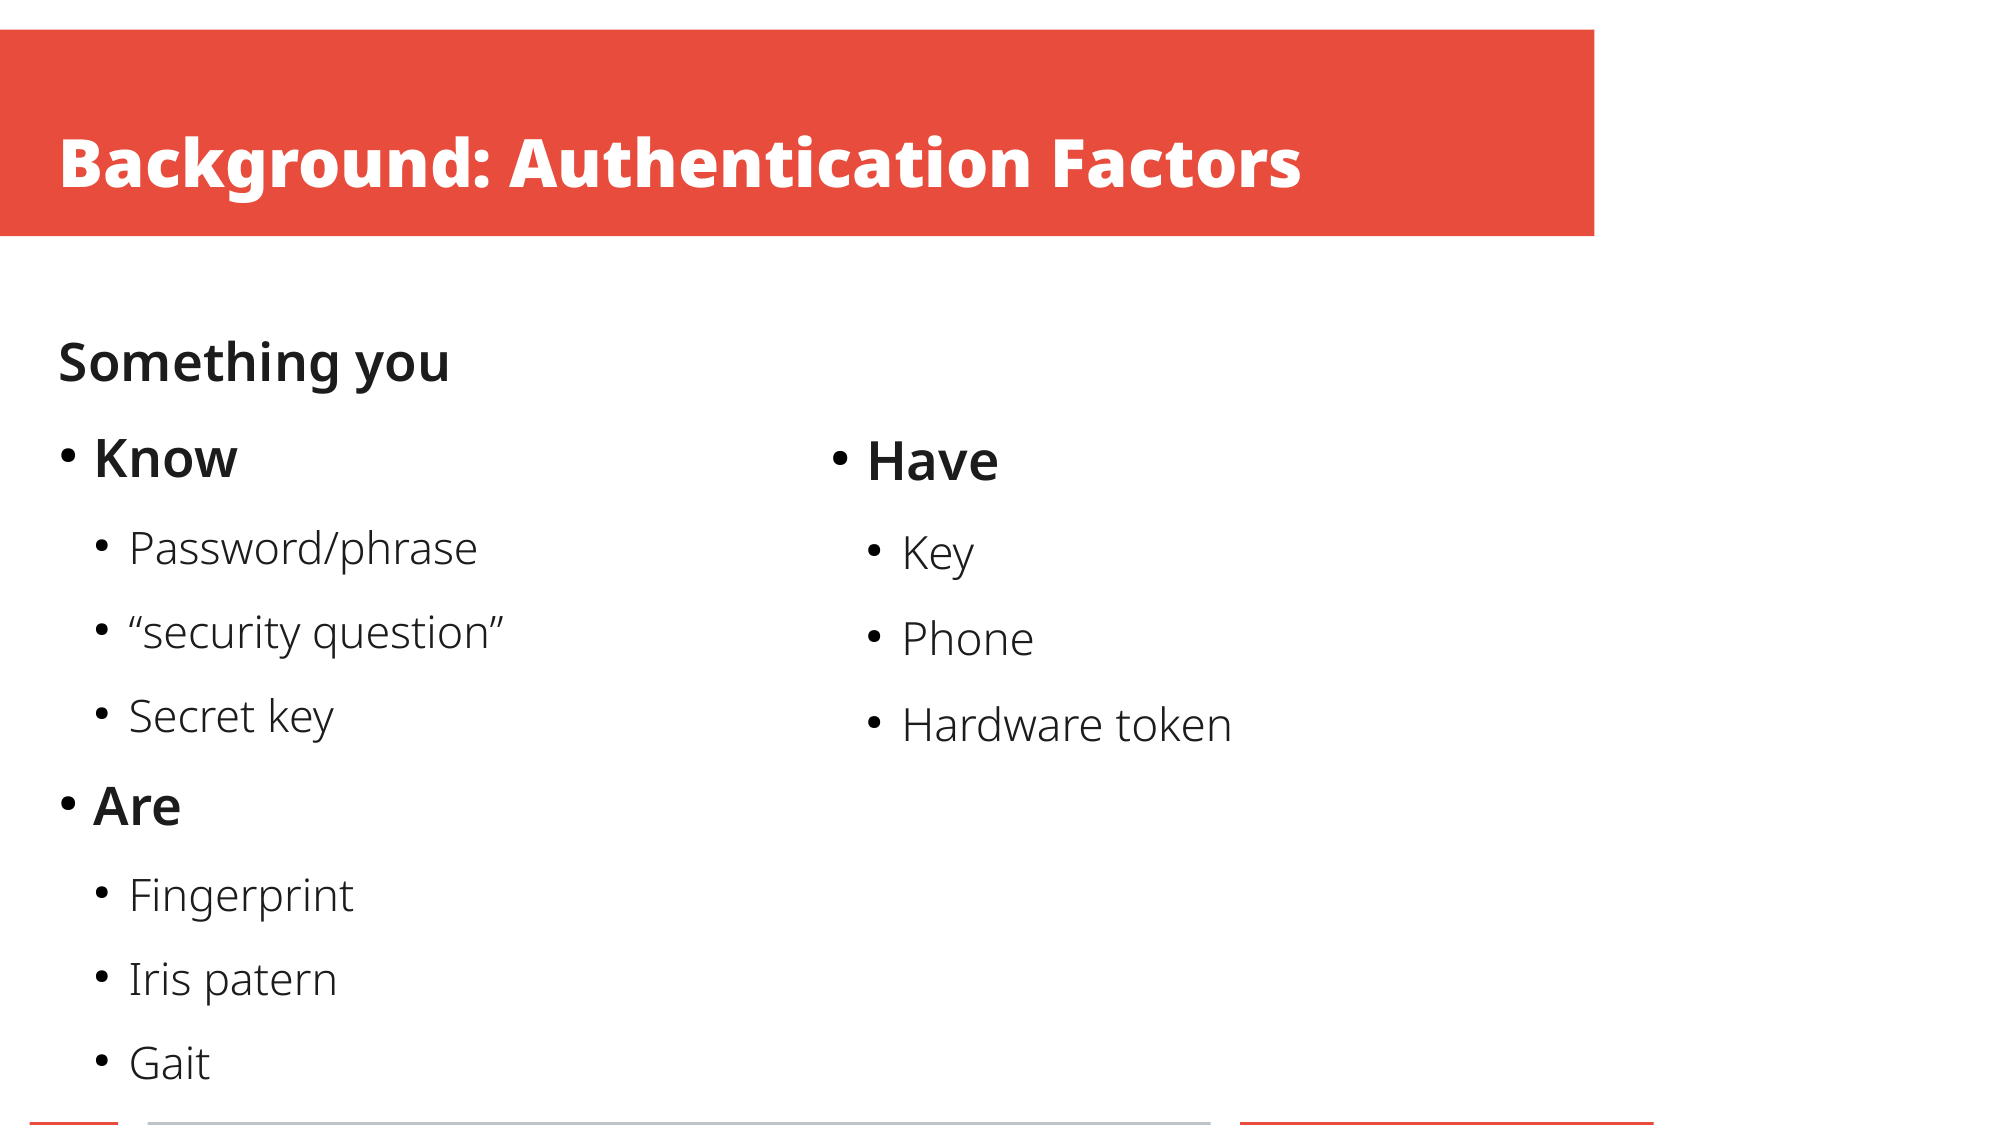

# Background: Authentication Factors
Something you
Know
Password/phrase
“security question”
Secret key
Are
Fingerprint
Iris patern
Gait
Have
Key
Phone
Hardware token
5